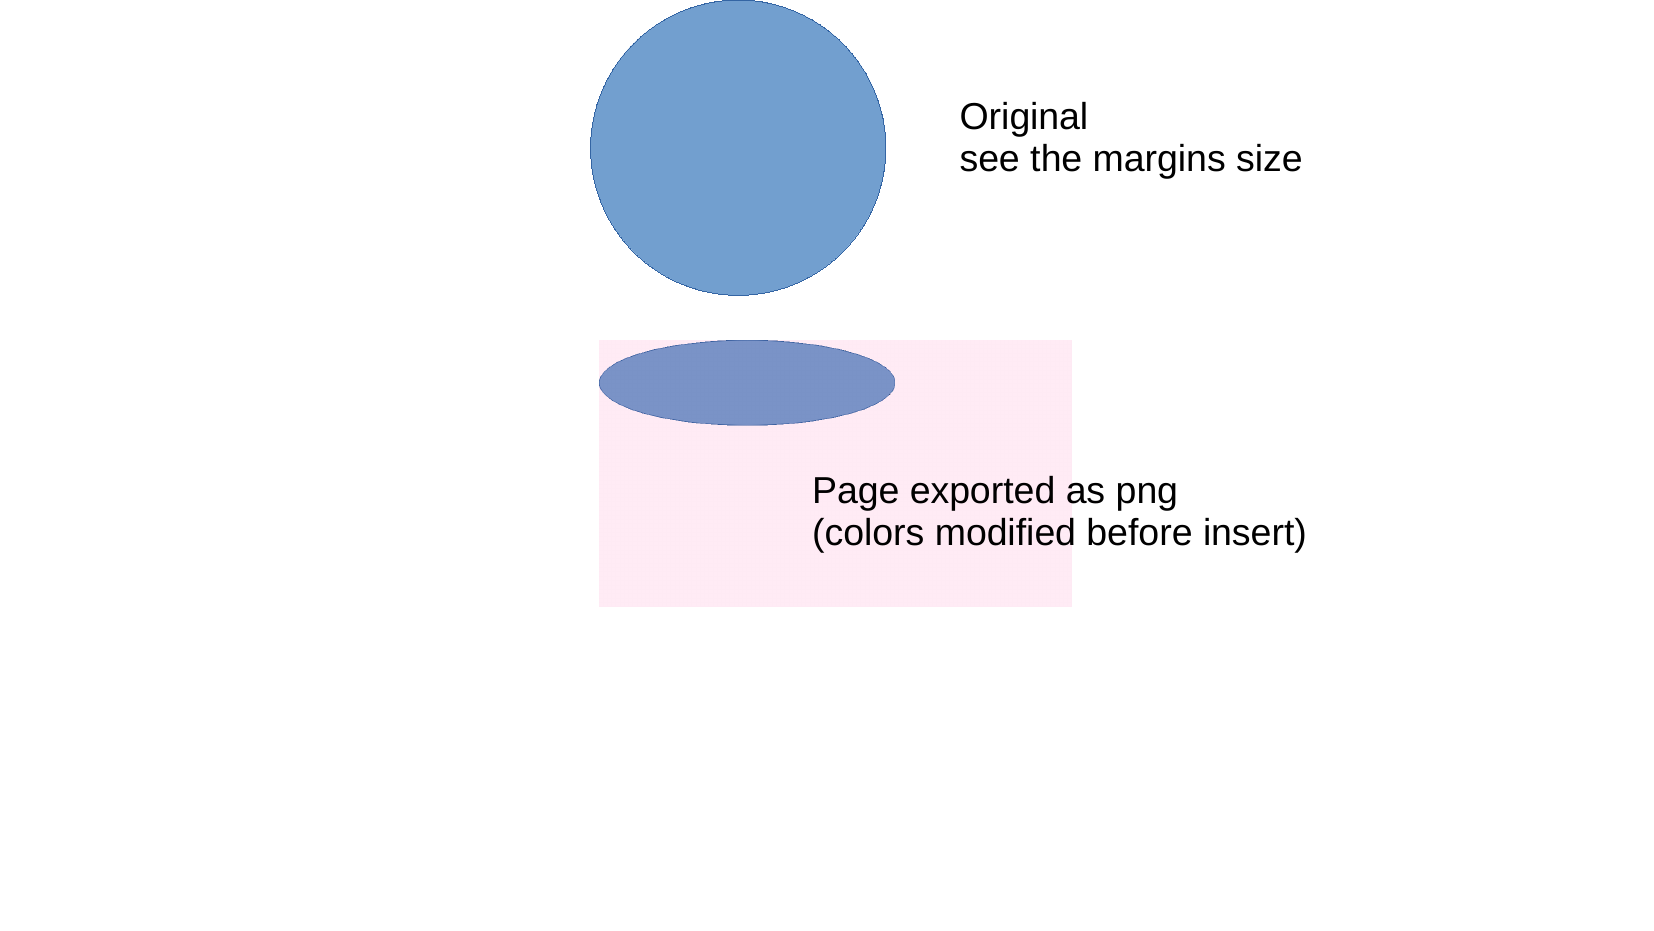

Original
see the margins size
Page exported as png
(colors modified before insert)